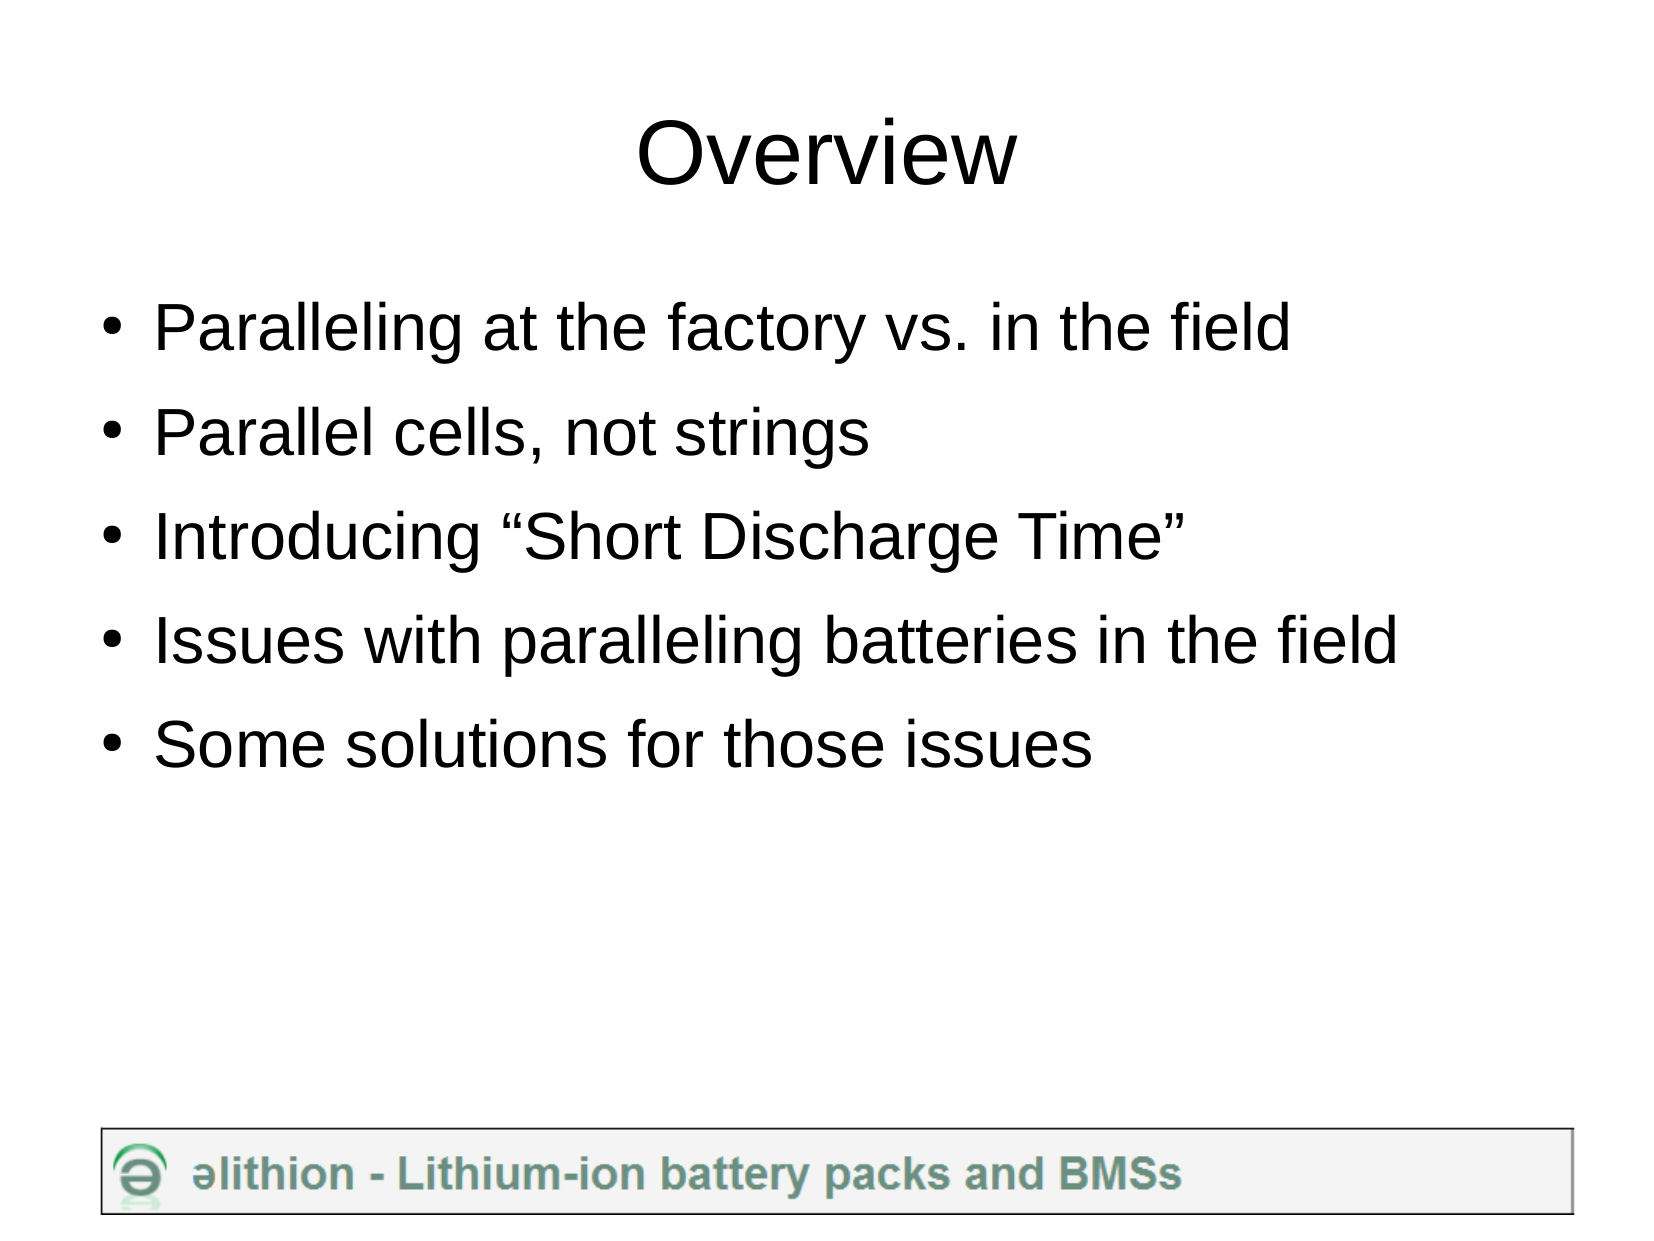

# Overview
Paralleling at the factory vs. in the field
Parallel cells, not strings
Introducing “Short Discharge Time”
Issues with paralleling batteries in the field
Some solutions for those issues